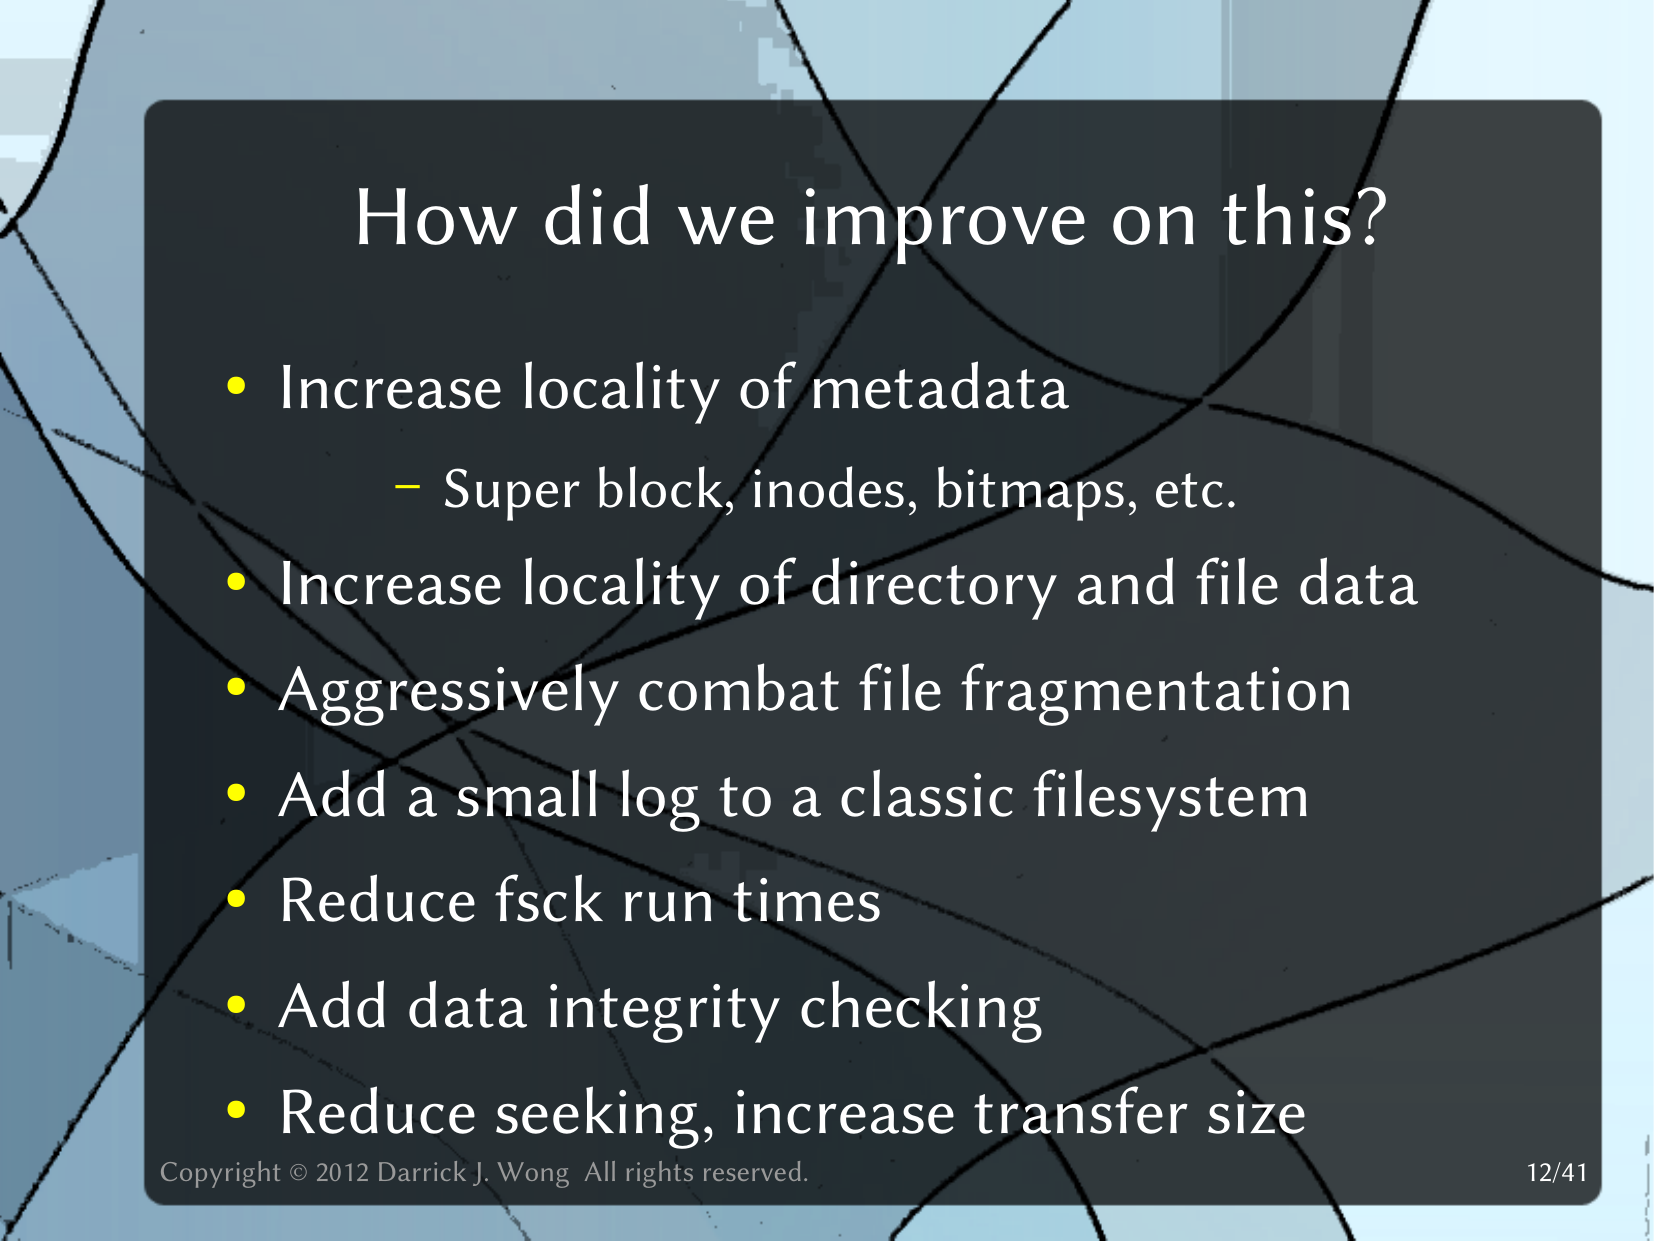

# How did we improve on this?
Increase locality of metadata
Super block, inodes, bitmaps, etc.
Increase locality of directory and file data
Aggressively combat file fragmentation
Add a small log to a classic filesystem
Reduce fsck run times
Add data integrity checking
Reduce seeking, increase transfer size
12